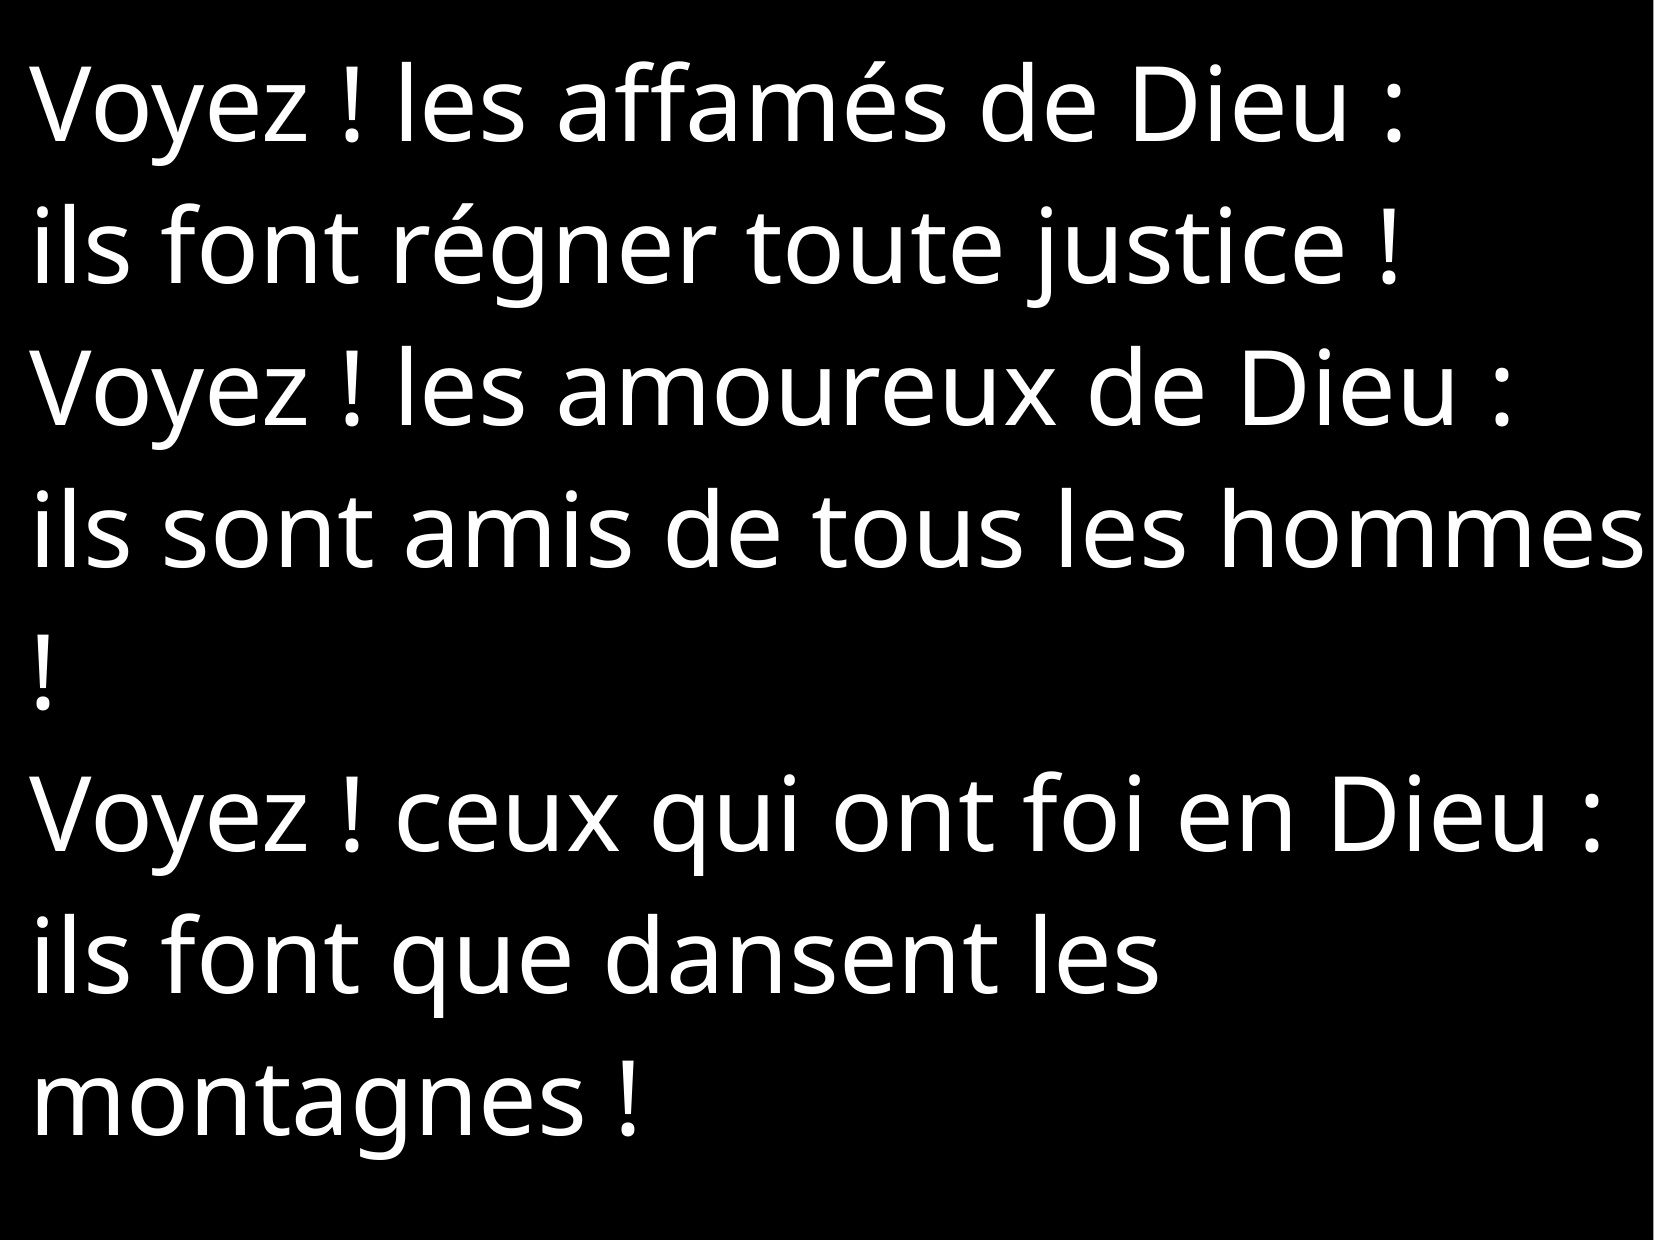

# Voyez ! les affamés de Dieu :
ils font régner toute justice !
Voyez ! les amoureux de Dieu :
ils sont amis de tous les hommes !
Voyez ! ceux qui ont foi en Dieu : ils font que dansent les montagnes !